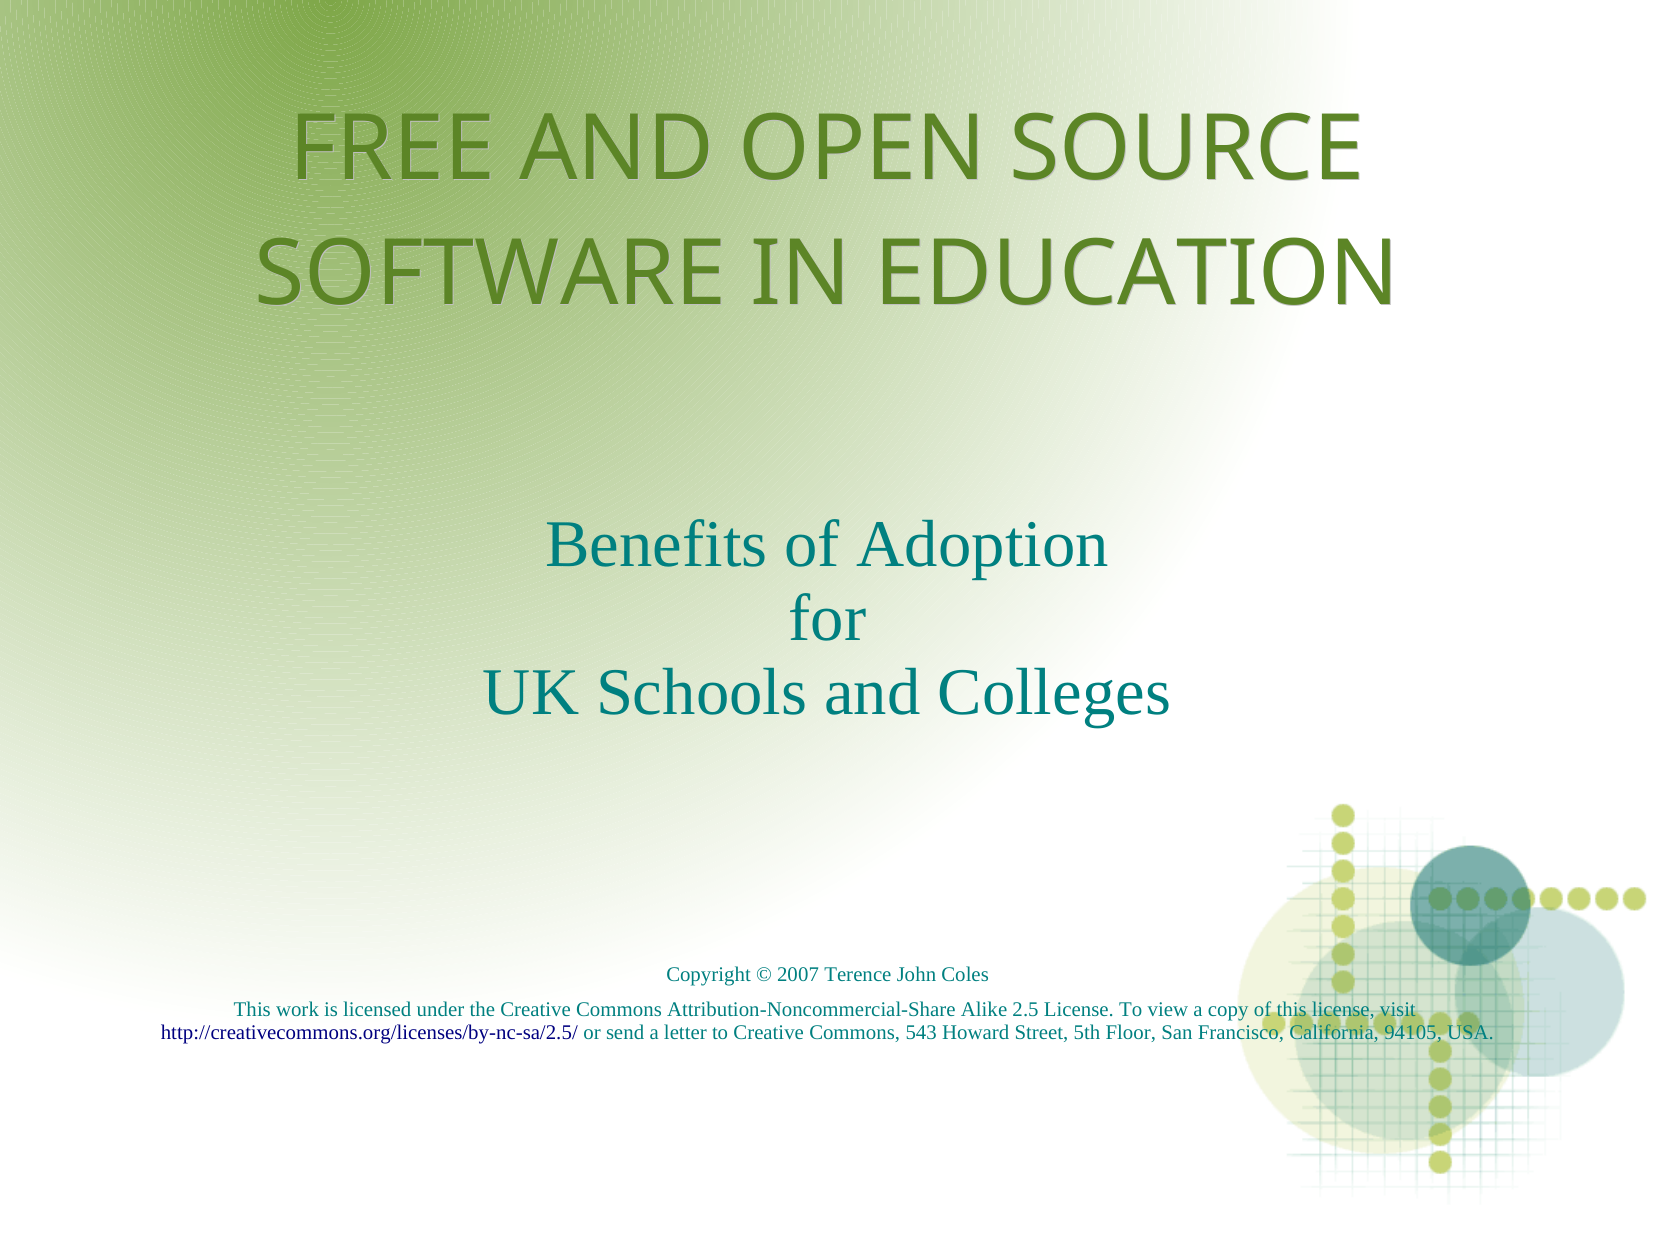

# FREE AND OPEN SOURCE SOFTWARE IN EDUCATION
Benefits of Adoption
for
UK Schools and Colleges
Copyright © 2007 Terence John Coles
This work is licensed under the Creative Commons Attribution-Noncommercial-Share Alike 2.5 License. To view a copy of this license, visit http://creativecommons.org/licenses/by-nc-sa/2.5/ or send a letter to Creative Commons, 543 Howard Street, 5th Floor, San Francisco, California, 94105, USA.